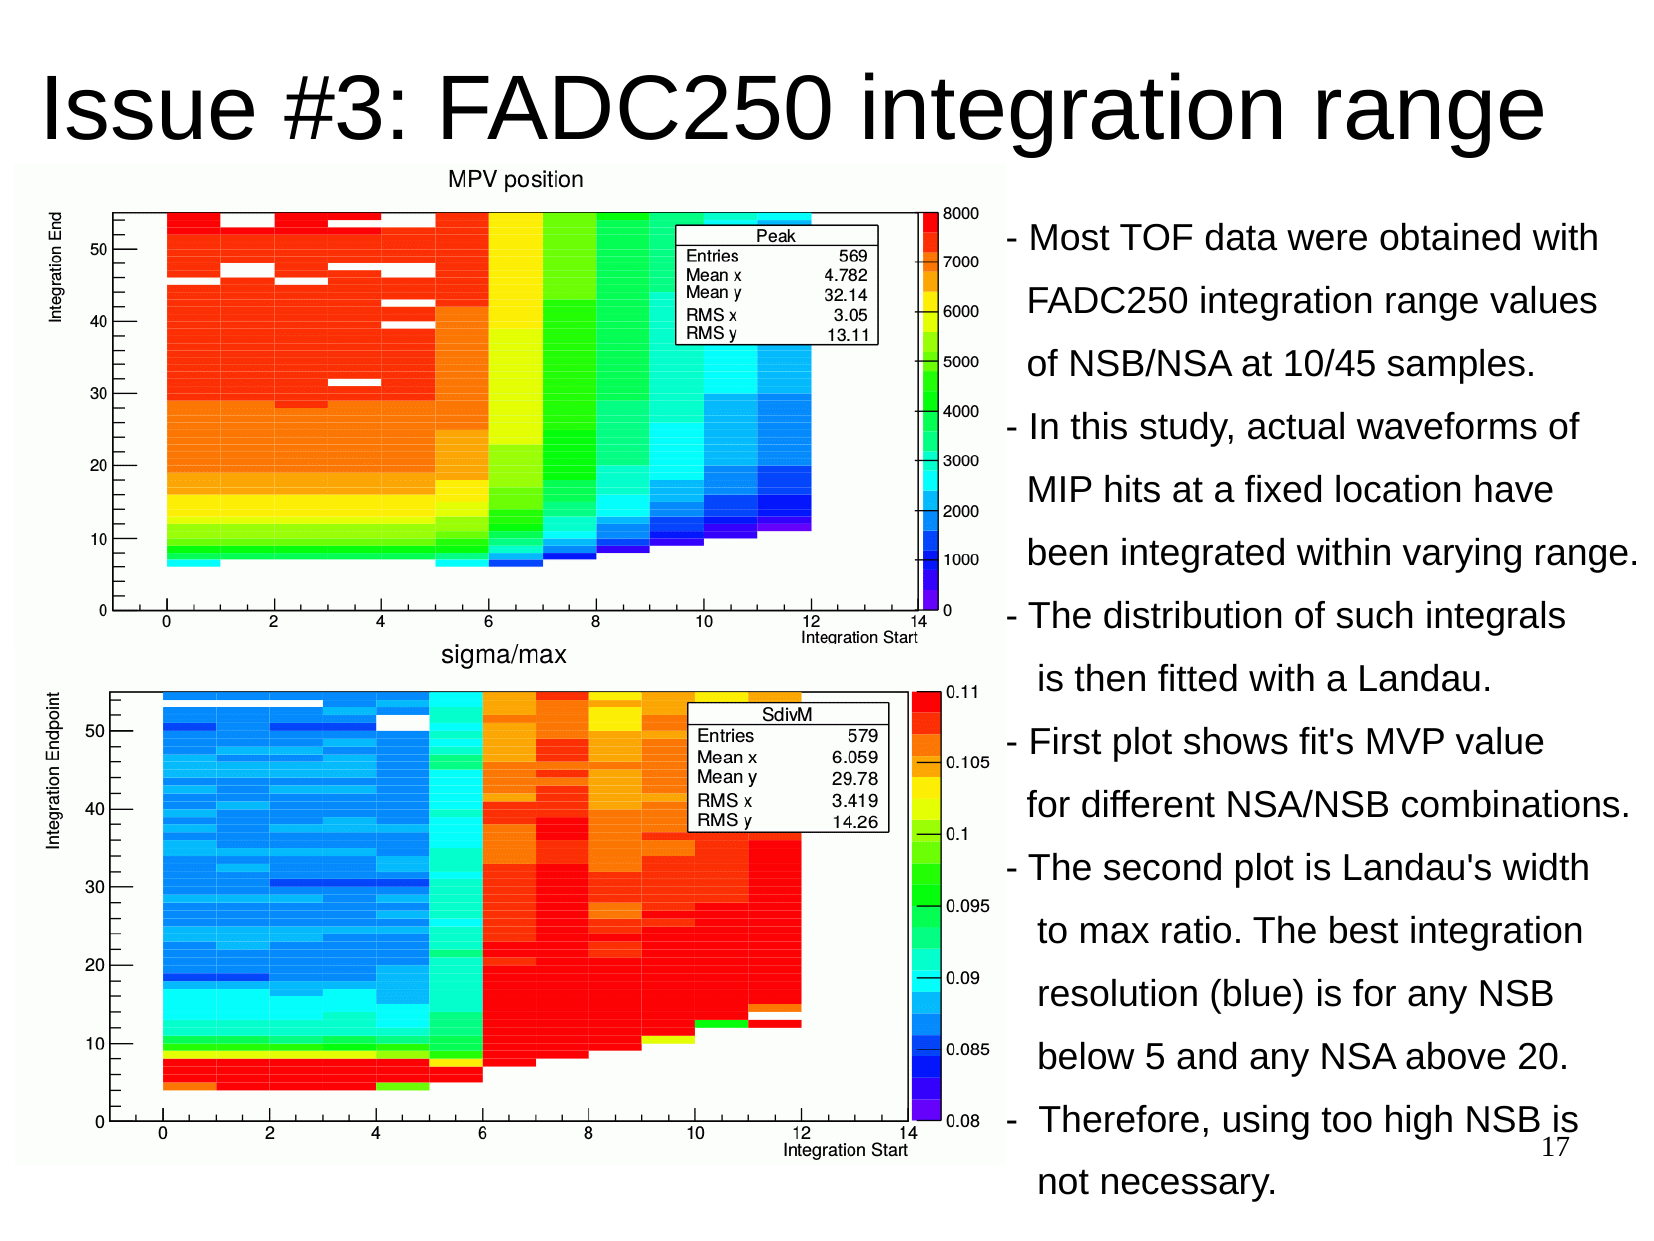

Issue #3: FADC250 integration range
- Most TOF data were obtained with
 FADC250 integration range values
 of NSB/NSA at 10/45 samples.
- In this study, actual waveforms of
 MIP hits at a fixed location have
 been integrated within varying range.
- The distribution of such integrals
 is then fitted with a Landau.
- First plot shows fit's MVP value
 for different NSA/NSB combinations.
- The second plot is Landau's width
 to max ratio. The best integration
 resolution (blue) is for any NSB
 below 5 and any NSA above 20.
- Therefore, using too high NSB is
 not necessary.
17